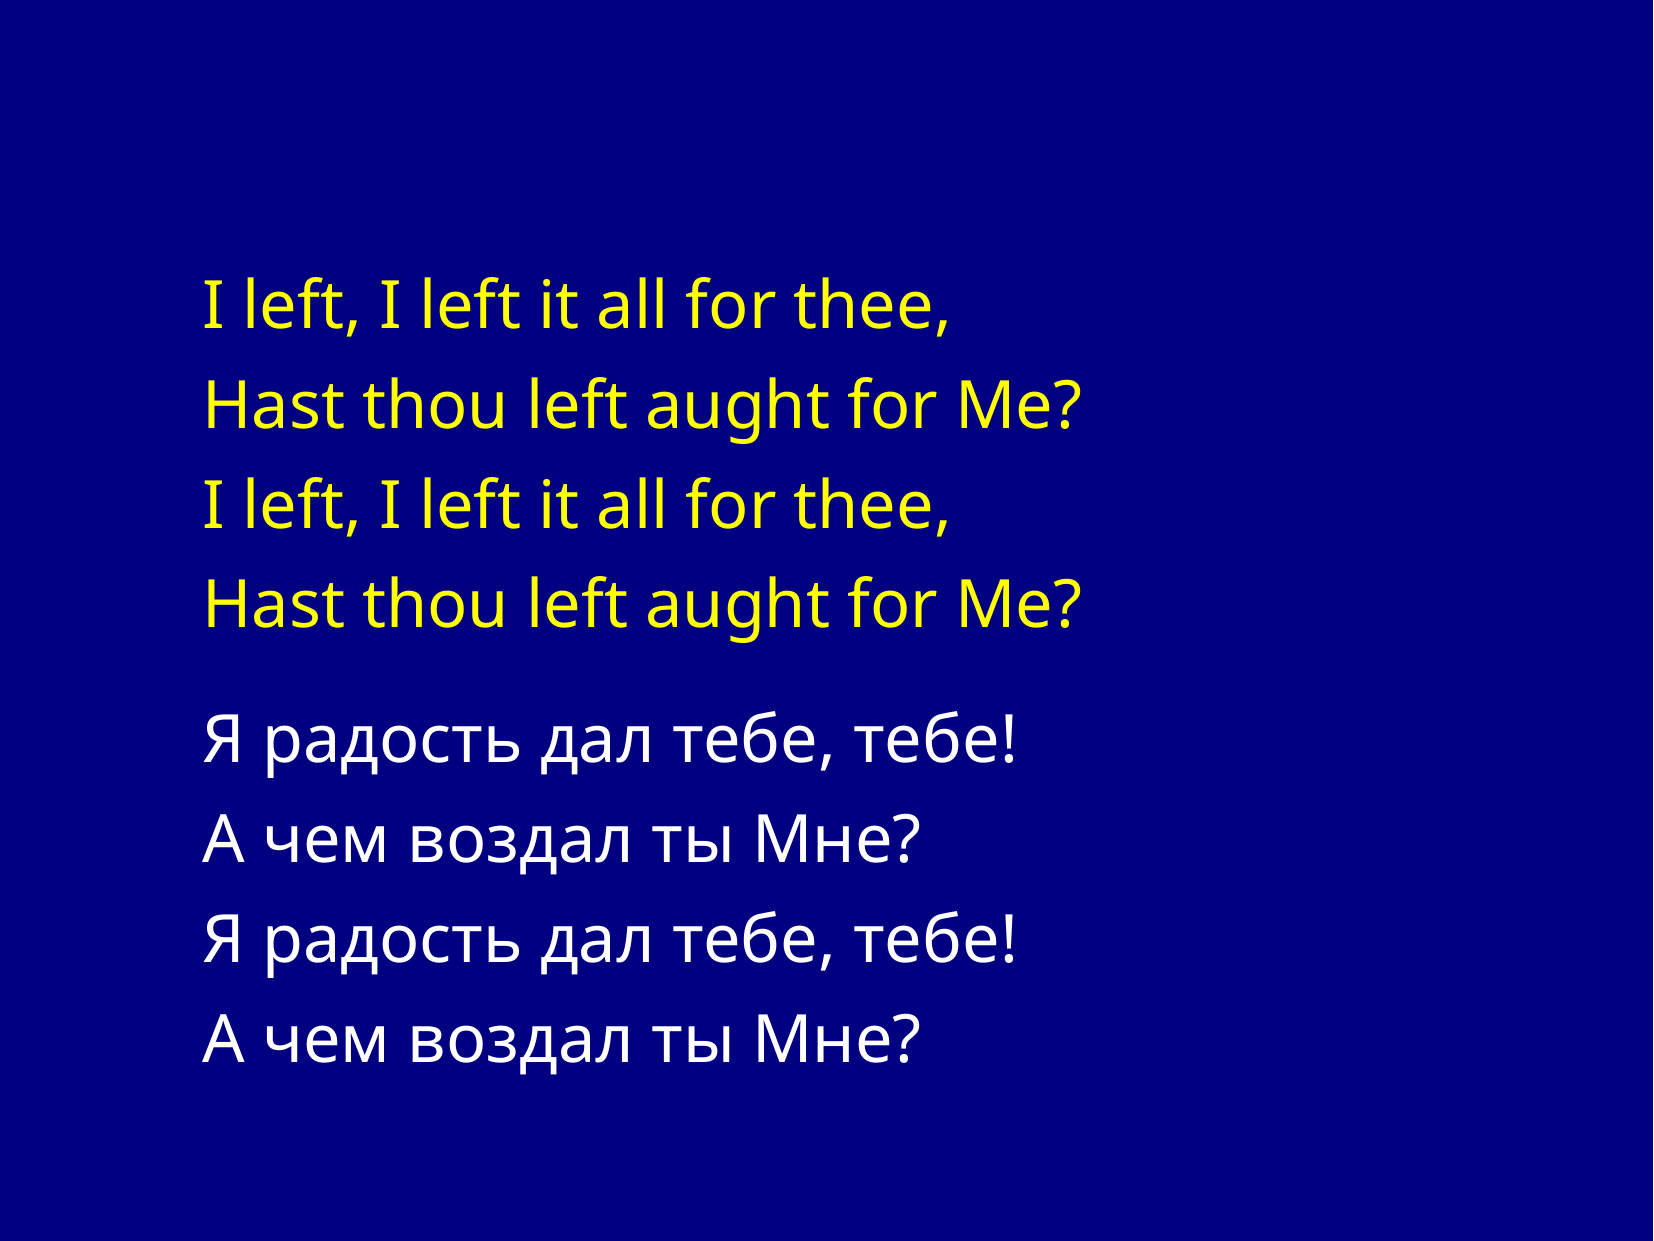

I left, I left it all for thee,
	Hast thou left aught for Me?
	I left, I left it all for thee,
	Hast thou left aught for Me?
	Я радость дал тебе, тебе!
	А чем воздал ты Мне?
	Я радость дал тебе, тебе!
	А чем воздал ты Мне?